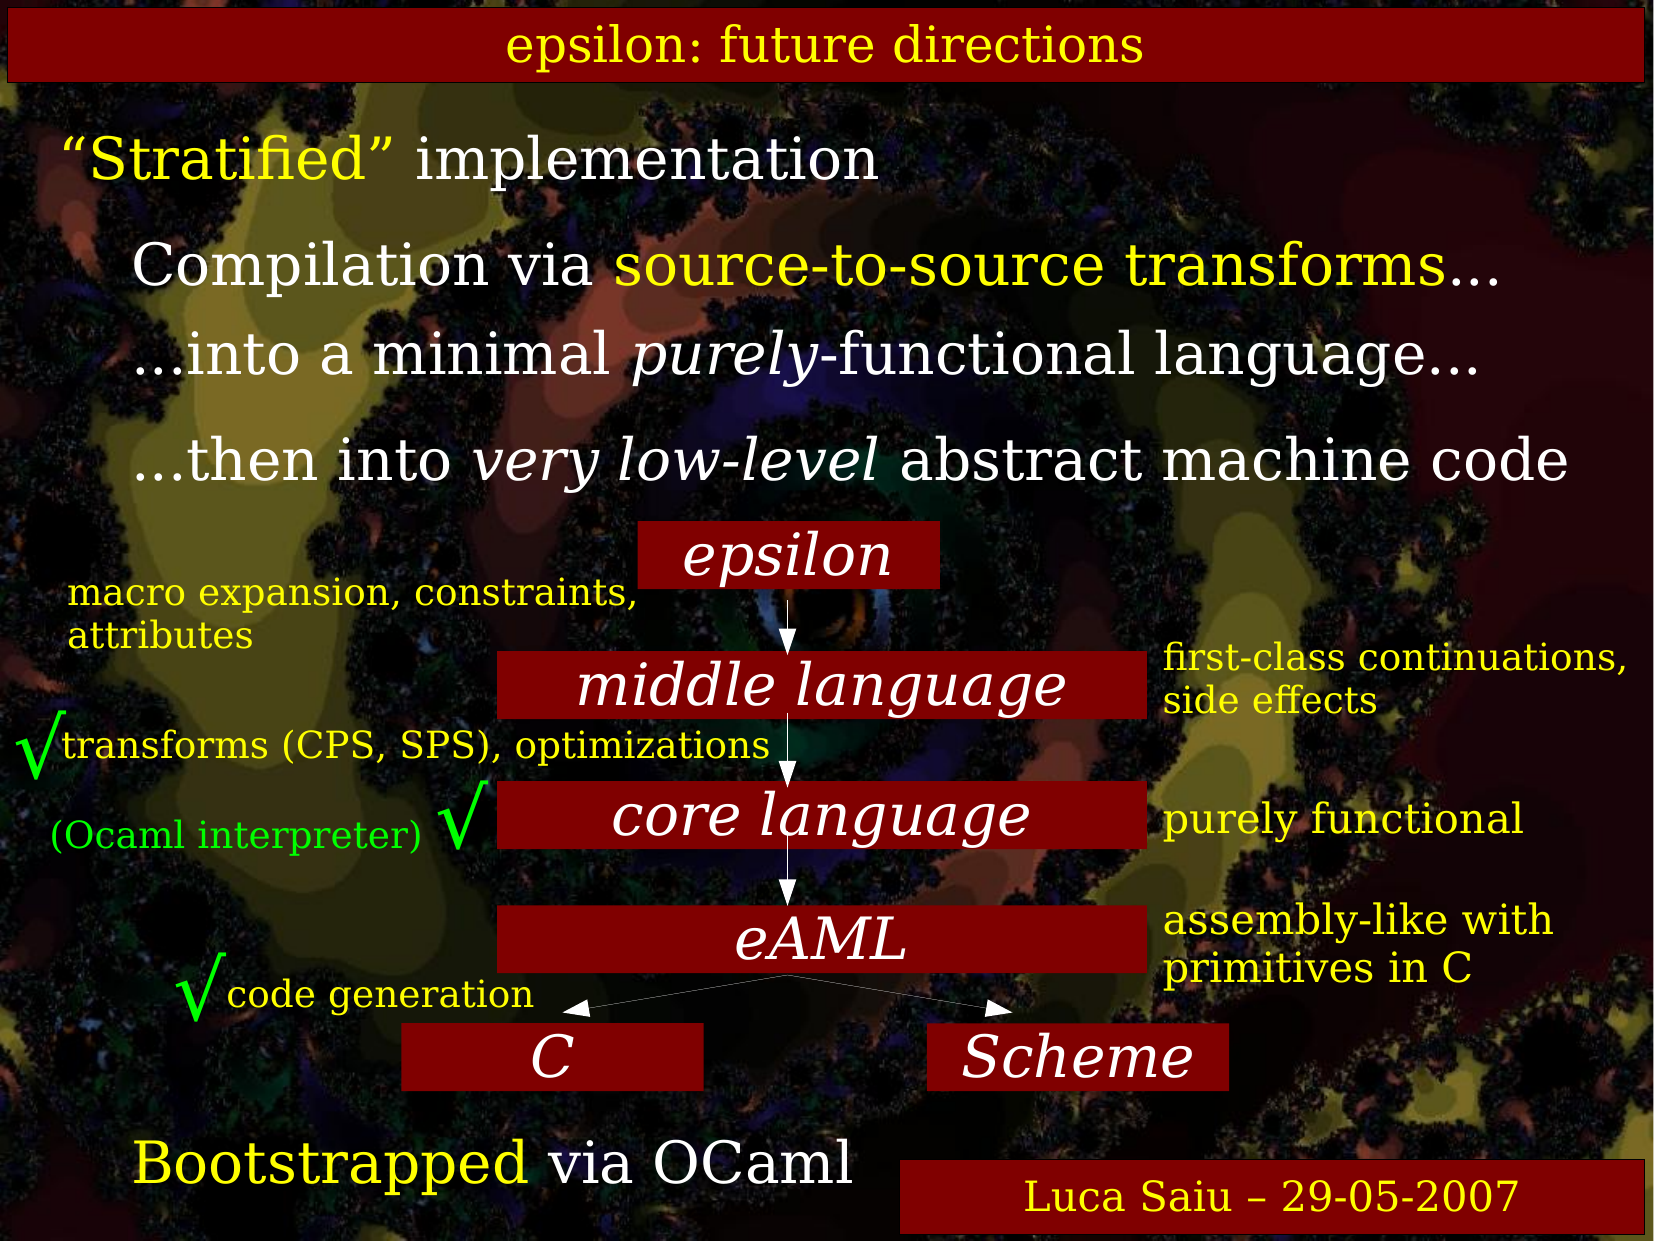

epsilon: future directions
Luca Saiu – 29-05-2007
 “Stratified” implementation
 Compilation via source-to-source transforms...
 ...into a minimal purely-functional language...
 ...then into very low-level abstract machine code
epsilon
 middle language
 core language
 eAML
C
Scheme
macro expansion, constraints,
attributes
transforms (CPS, SPS), optimizations
code generation
first-class continuations,
side effects
purely functional
assembly-like with
primitives in C
√
(Ocaml interpreter) √
√
 Bootstrapped via OCaml